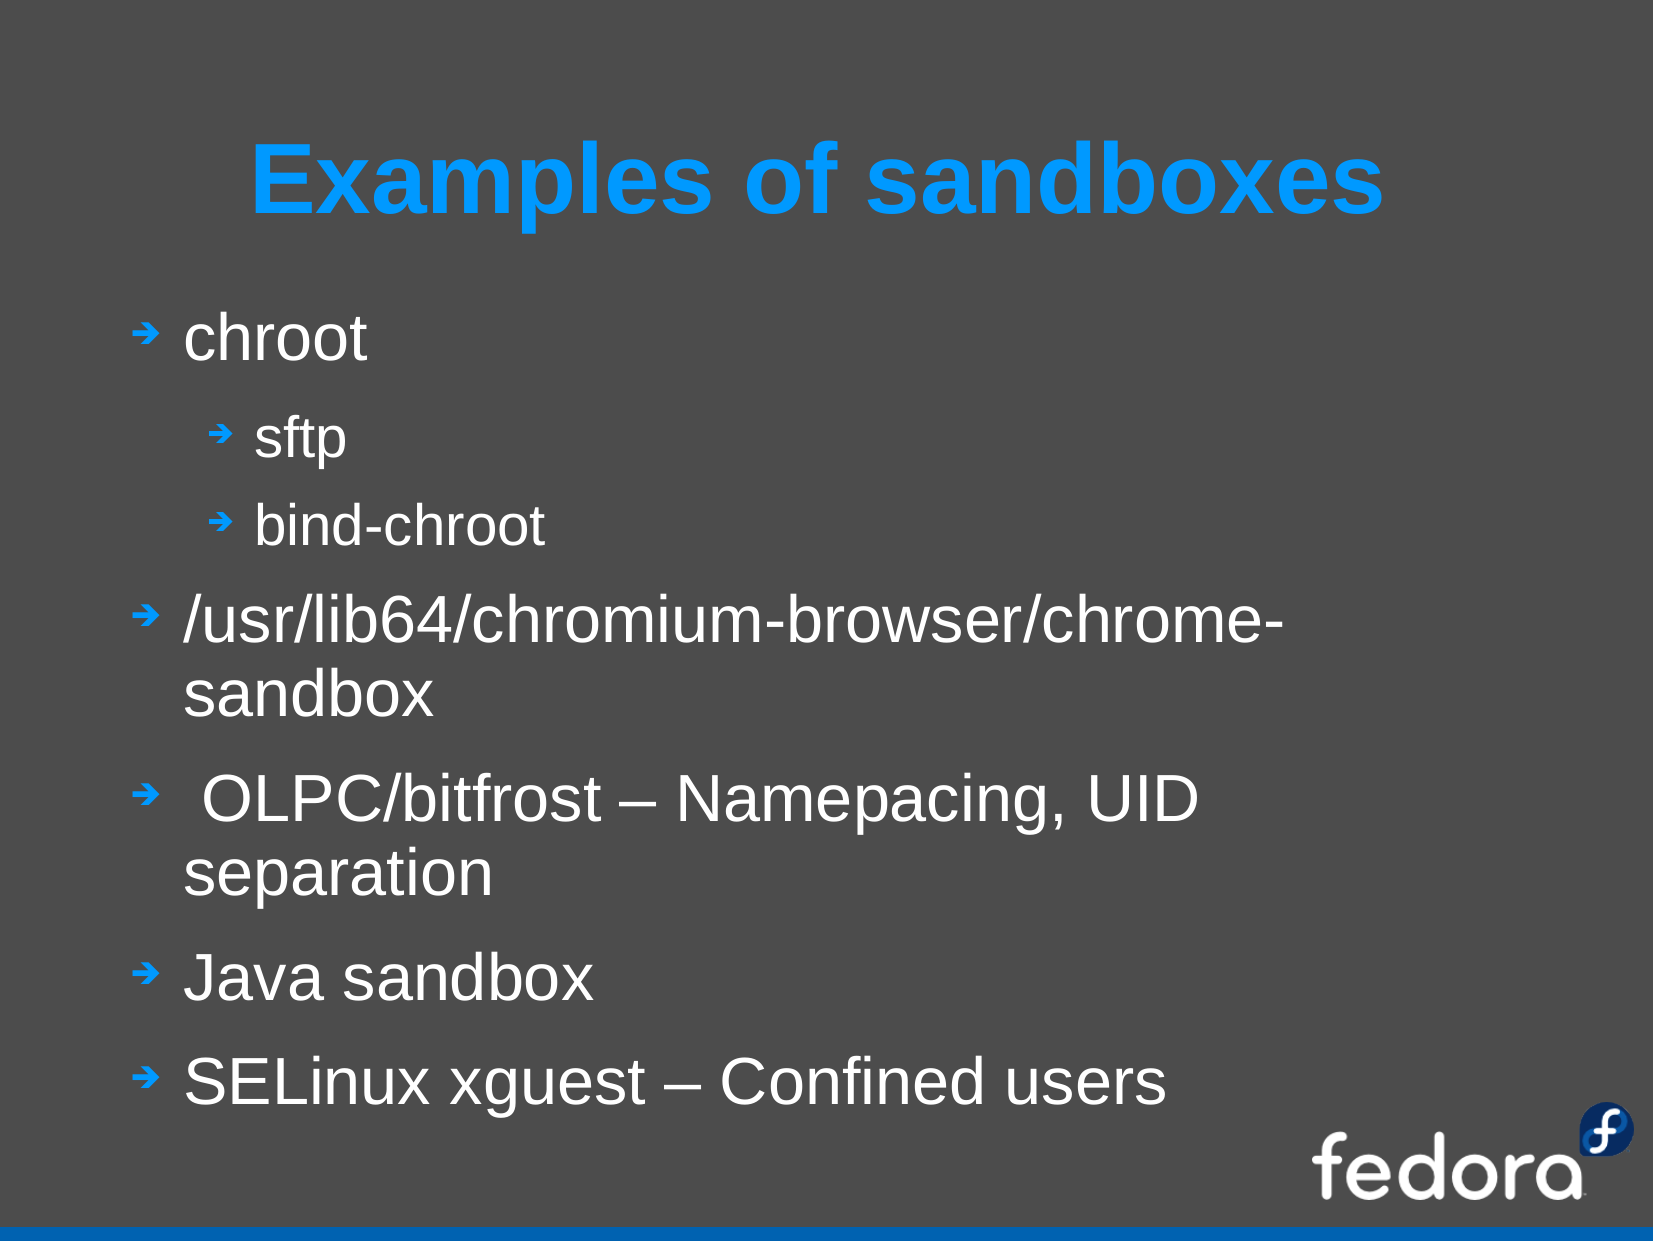

# Examples of sandboxes
chroot
sftp
bind-chroot
/usr/lib64/chromium-browser/chrome-sandbox
 OLPC/bitfrost – Namepacing, UID separation
Java sandbox
SELinux xguest – Confined users